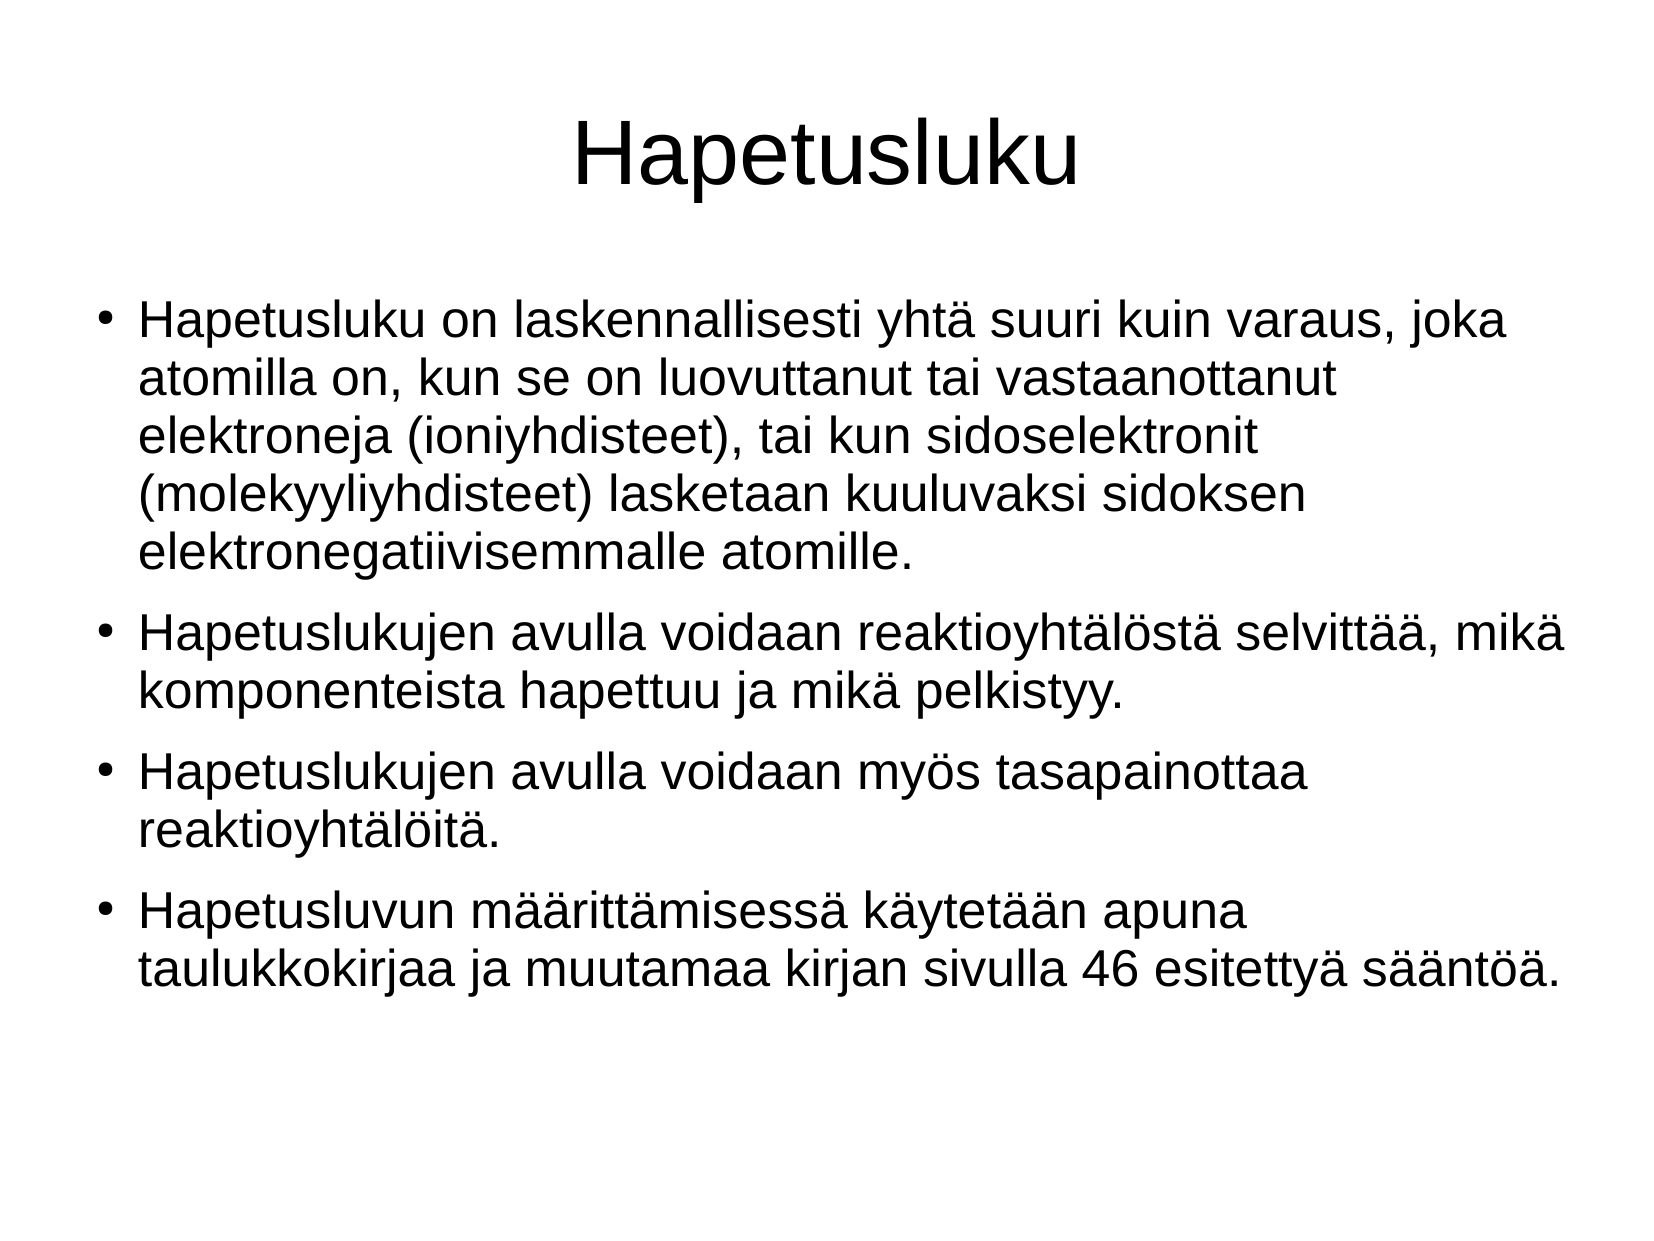

# Hapetusluku
Hapetusluku on laskennallisesti yhtä suuri kuin varaus, joka atomilla on, kun se on luovuttanut tai vastaanottanut elektroneja (ioniyhdisteet), tai kun sidoselektronit (molekyyliyhdisteet) lasketaan kuuluvaksi sidoksen elektronegatiivisemmalle atomille.
Hapetuslukujen avulla voidaan reaktioyhtälöstä selvittää, mikä komponenteista hapettuu ja mikä pelkistyy.
Hapetuslukujen avulla voidaan myös tasapainottaa reaktioyhtälöitä.
Hapetusluvun määrittämisessä käytetään apuna taulukkokirjaa ja muutamaa kirjan sivulla 46 esitettyä sääntöä.